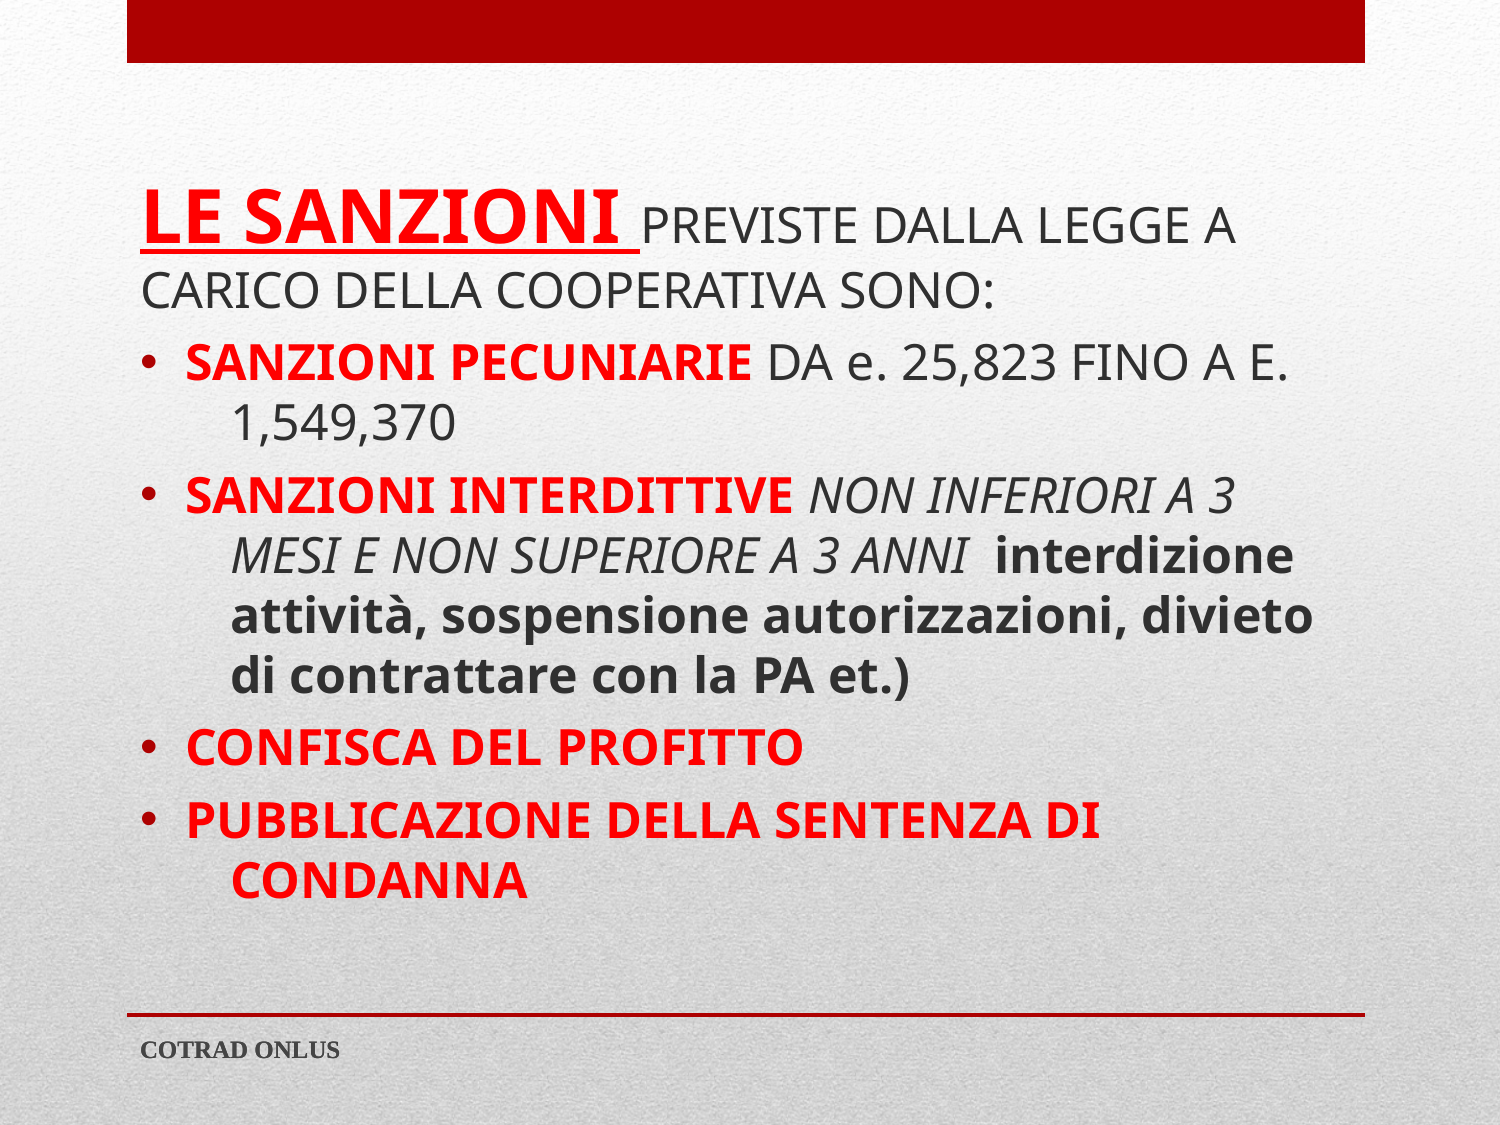

# LE SANZIONI PREVISTE DALLA LEGGE A CARICO DELLA COOPERATIVA SONO:
SANZIONI PECUNIARIE DA e. 25,823 FINO A E. 1,549,370
SANZIONI INTERDITTIVE NON INFERIORI A 3 MESI E NON SUPERIORE A 3 ANNI interdizione attività, sospensione autorizzazioni, divieto di contrattare con la PA et.)
CONFISCA DEL PROFITTO
PUBBLICAZIONE DELLA SENTENZA DI CONDANNA
COTRAD ONLUS
COTRAD ONLUS